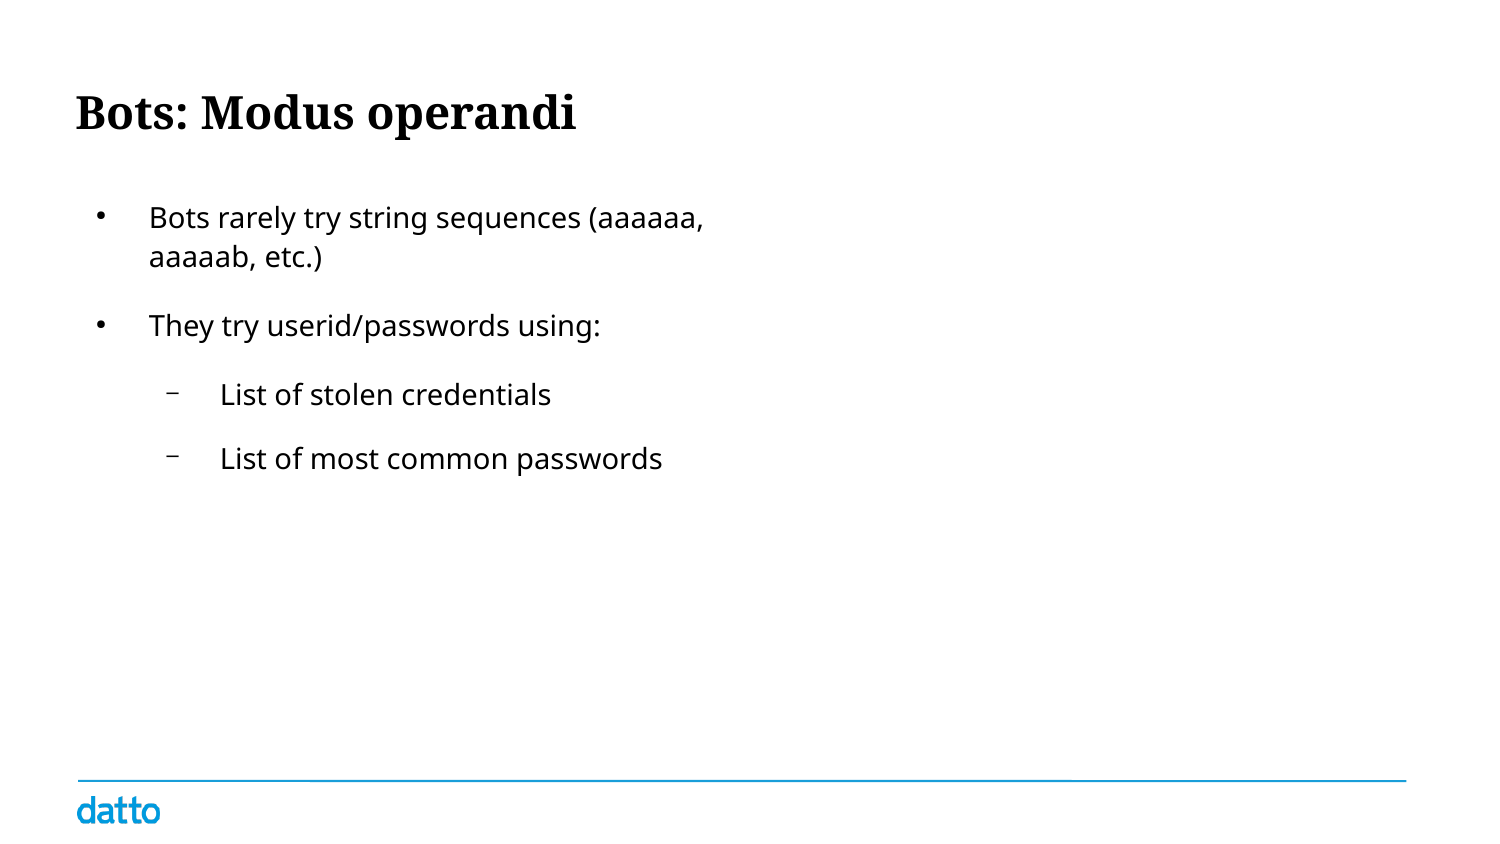

# Bots: Modus operandi
Bots rarely try string sequences (aaaaaa, aaaaab, etc.)
They try userid/passwords using:
List of stolen credentials
List of most common passwords